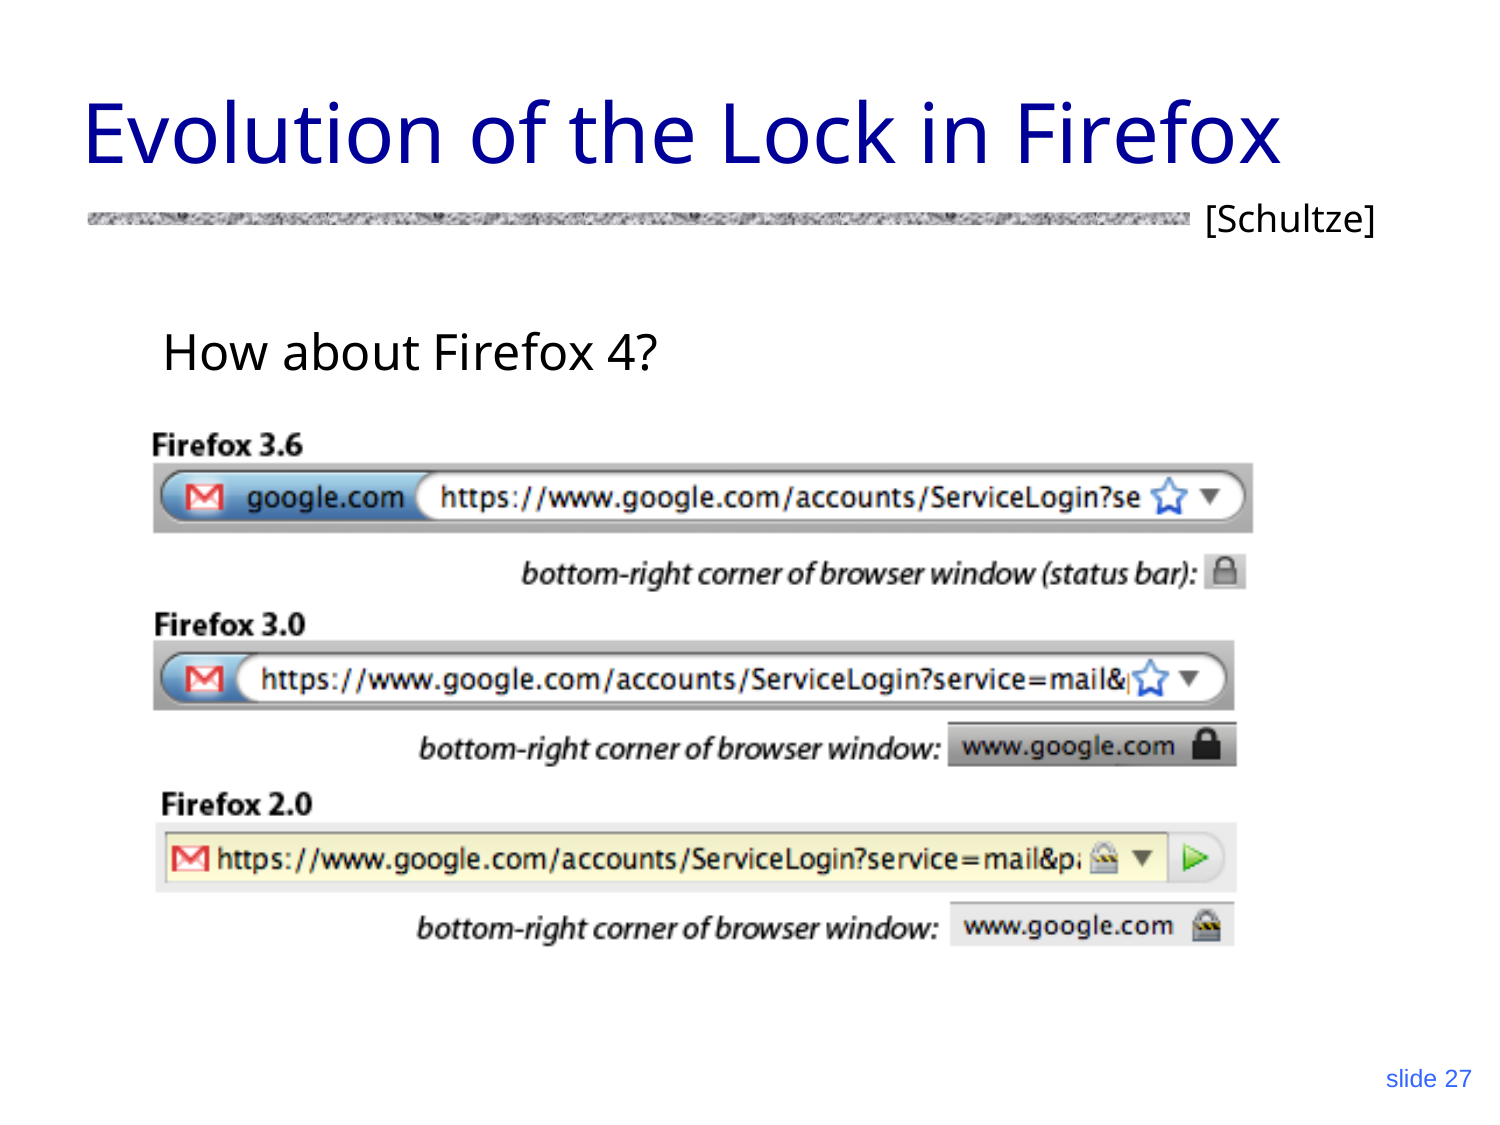

# Evolution of the Lock in Firefox
[Schultze]
How about Firefox 4?
slide